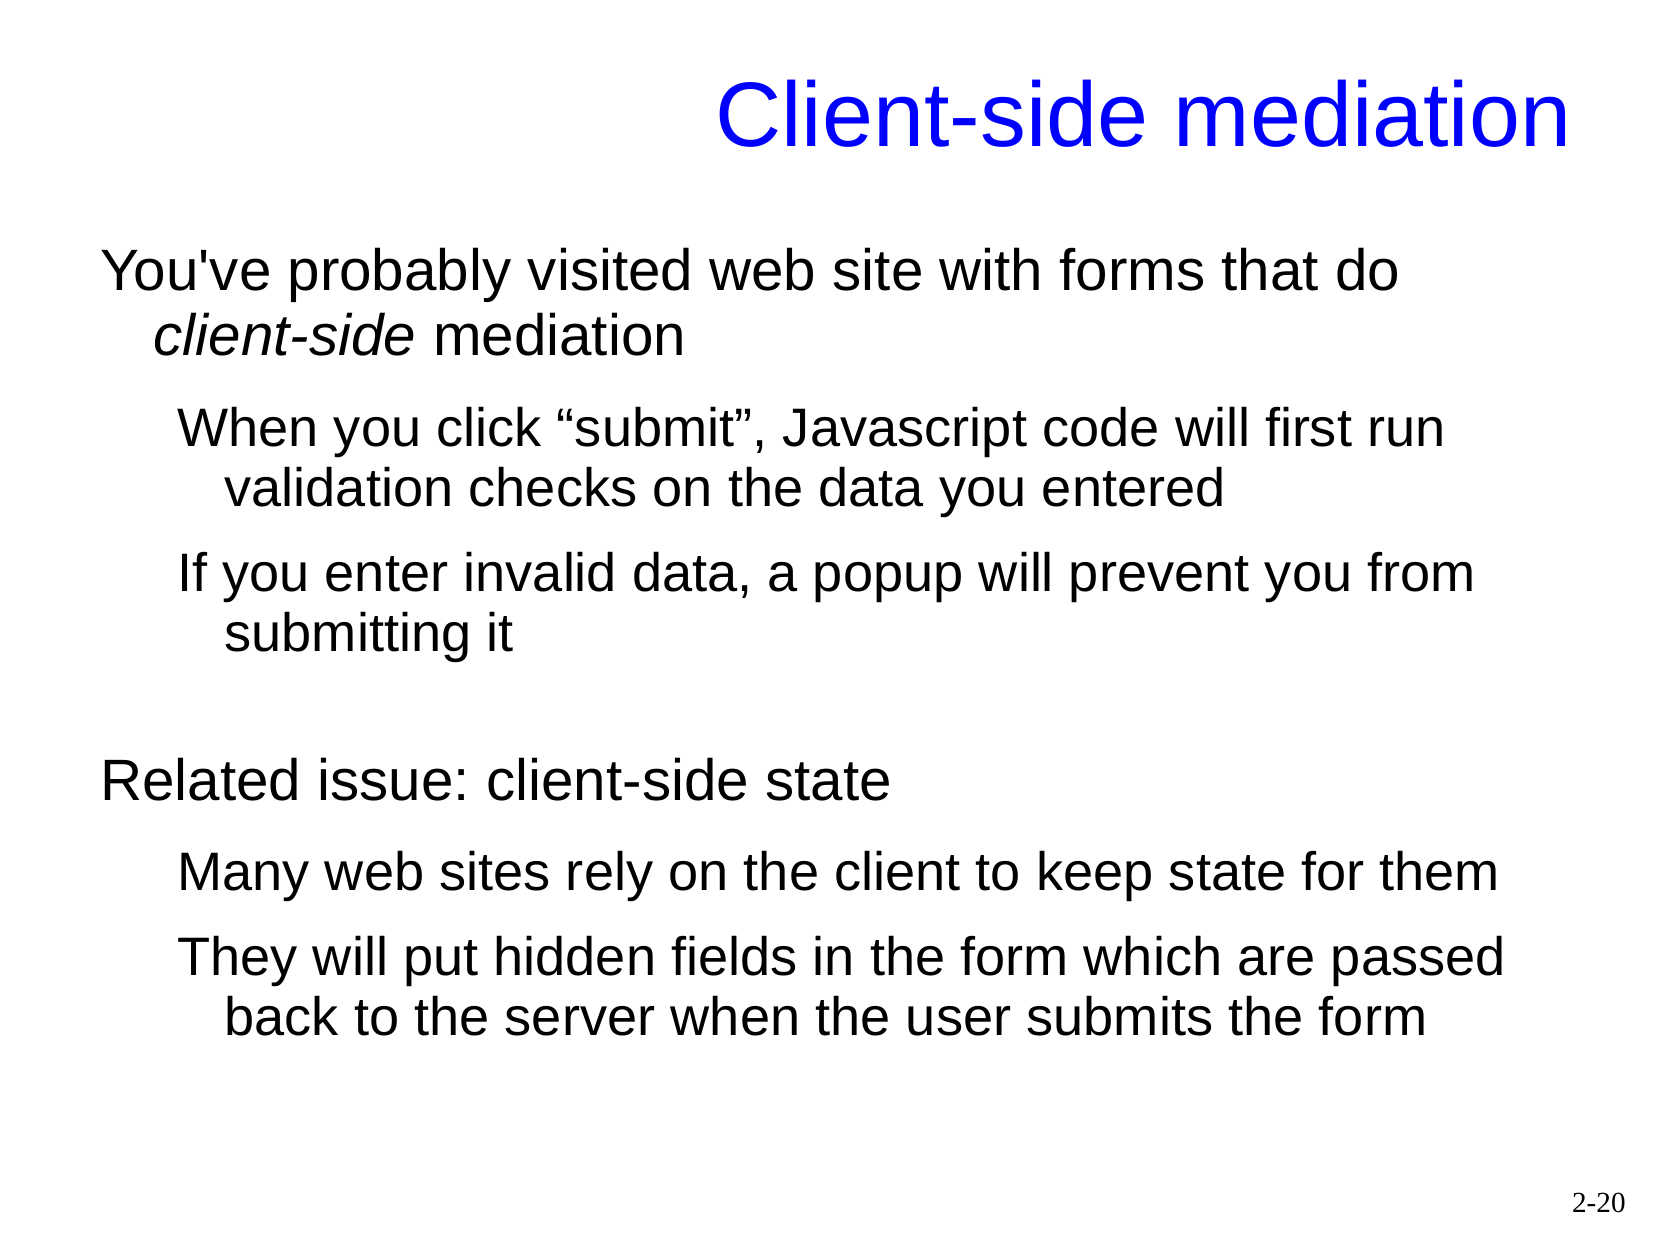

# Client-side mediation
You've probably visited web site with forms that do client-side mediation
When you click “submit”, Javascript code will first run validation checks on the data you entered
If you enter invalid data, a popup will prevent you from submitting it
Related issue: client-side state
Many web sites rely on the client to keep state for them
They will put hidden fields in the form which are passed back to the server when the user submits the form